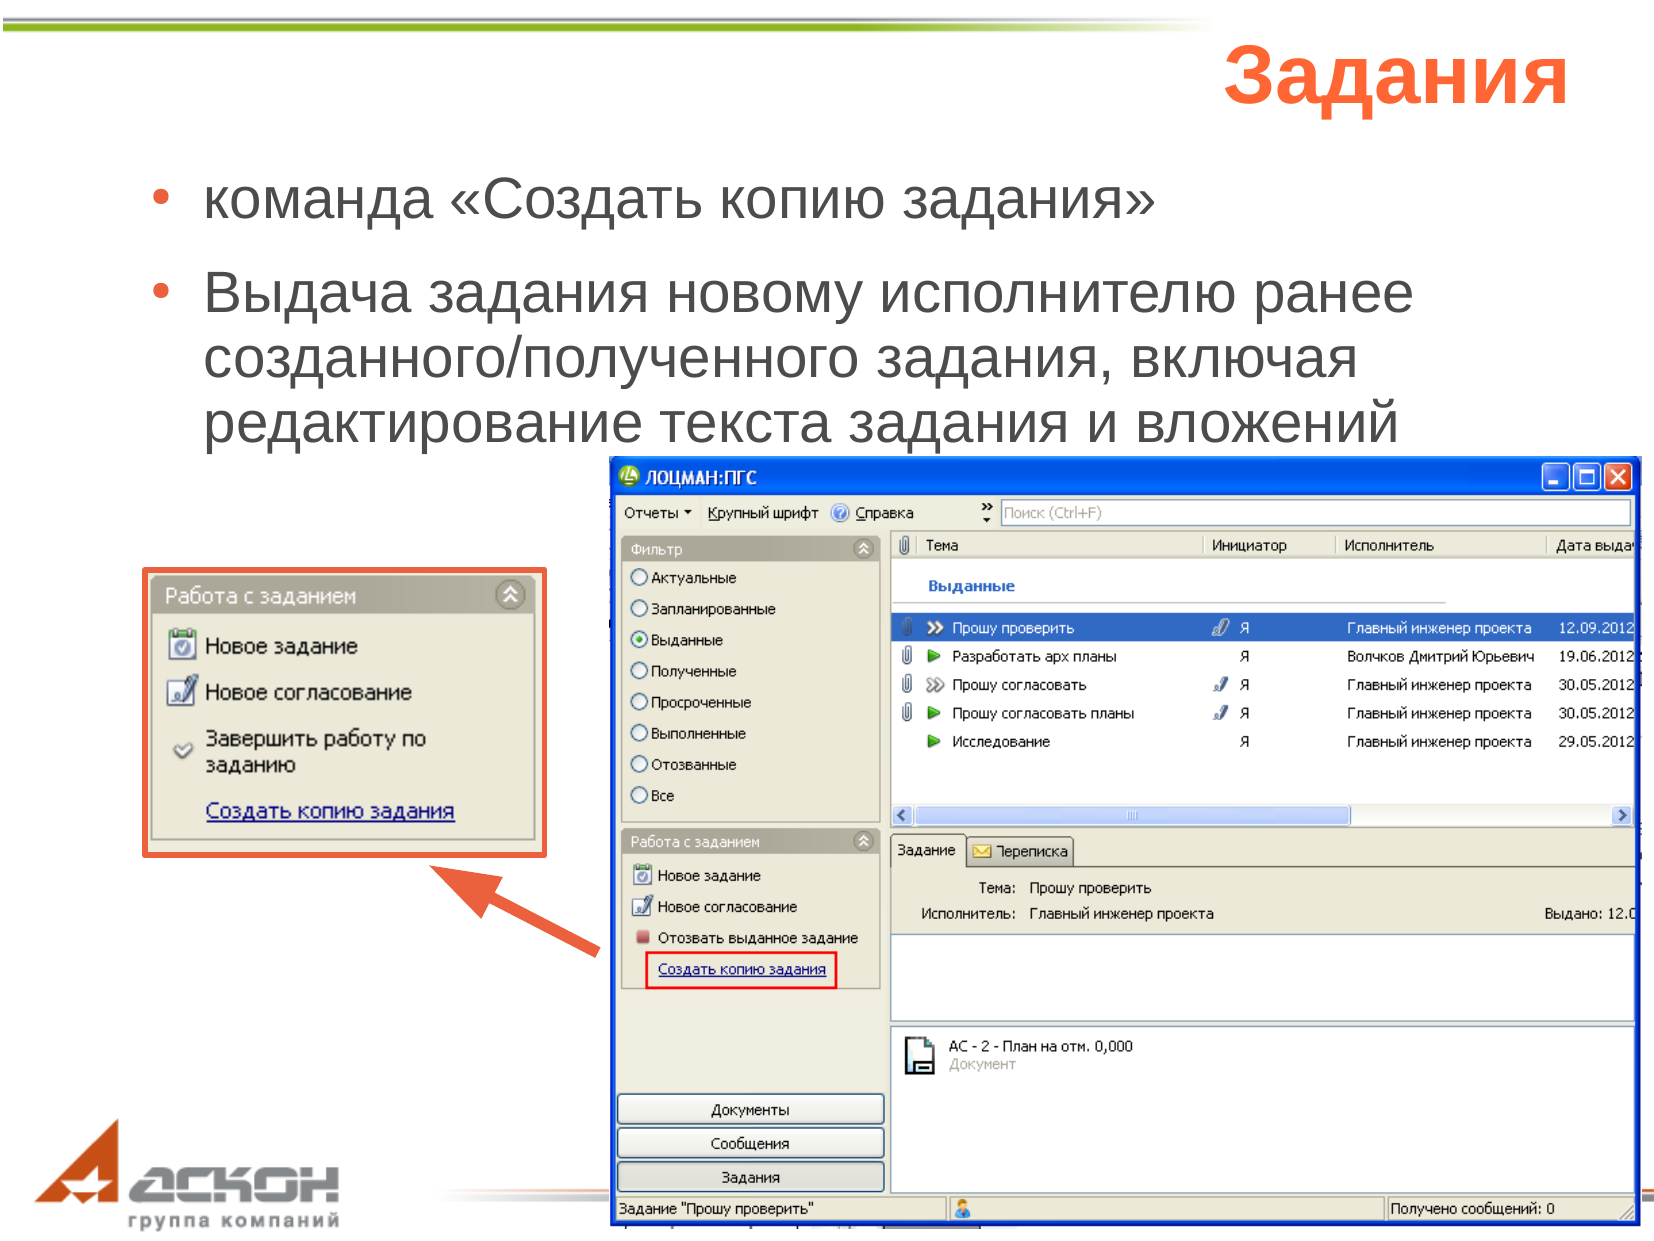

# Задания
команда «Создать копию задания»
Выдача задания новому исполнителю ранее созданного/полученного задания, включая редактирование текста задания и вложений